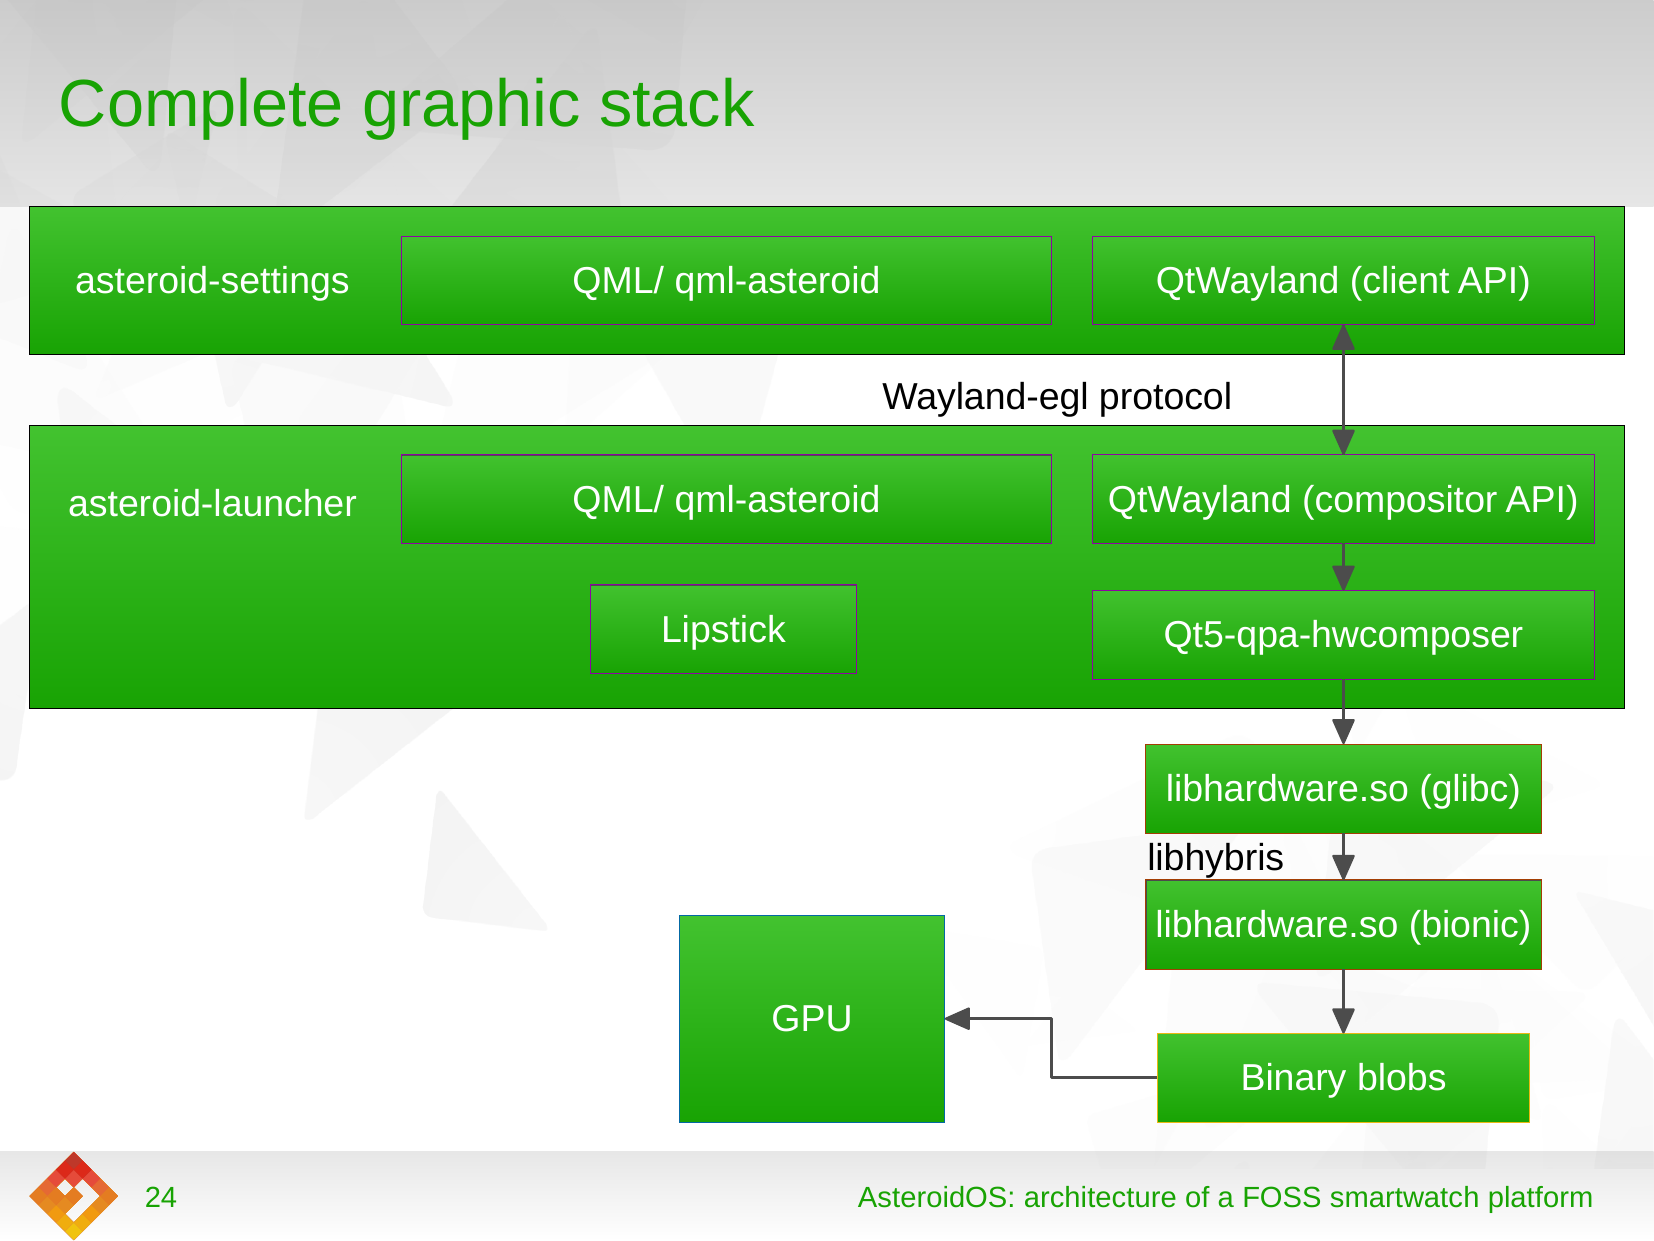

# Complete graphic stack
asteroid-settings
QML/ qml-asteroid
QtWayland (client API)
Wayland-egl protocol
asteroid-launcher
QML/ qml-asteroid
QtWayland (compositor API)
Lipstick
Qt5-qpa-hwcomposer
libhardware.so (glibc)
libhybris
libhardware.so (bionic)
GPU
Binary blobs
24
AsteroidOS: architecture of a FOSS smartwatch platform